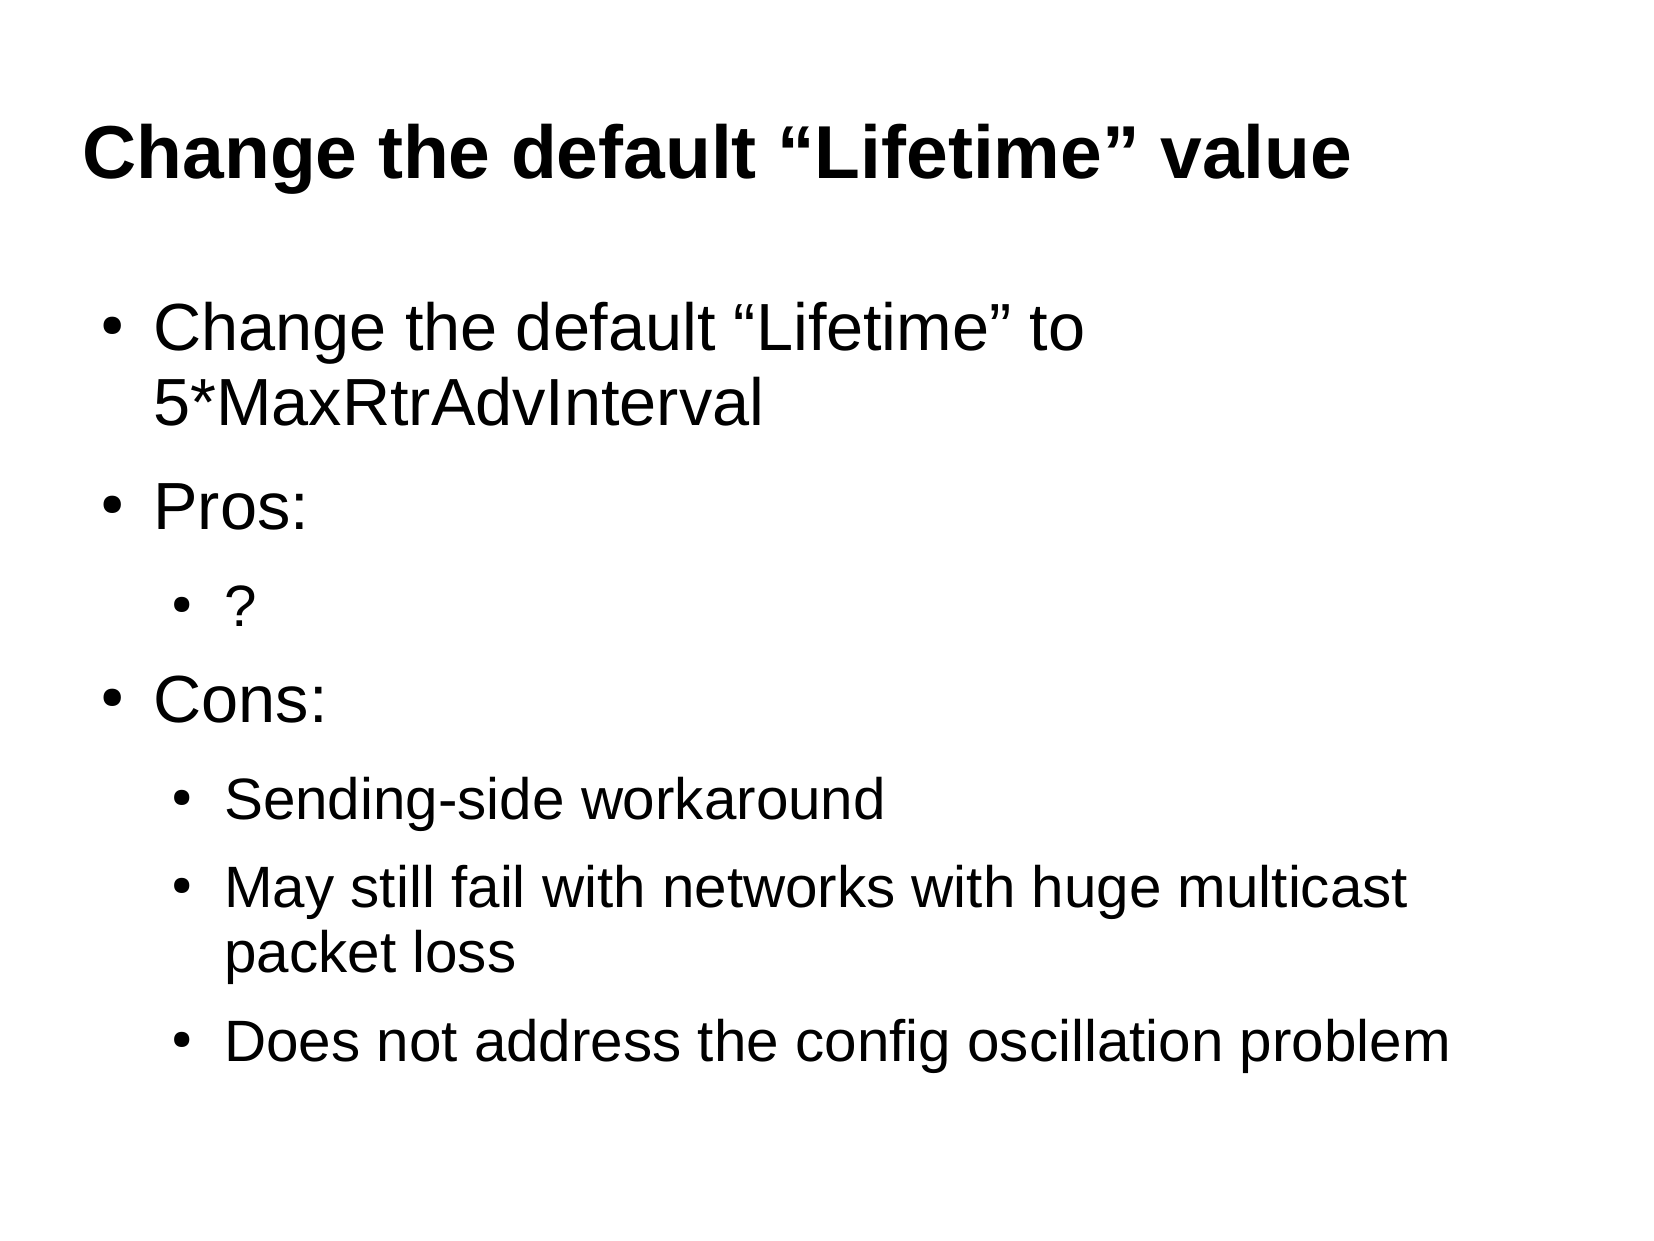

# Change the default “Lifetime” value
Change the default “Lifetime” to 5*MaxRtrAdvInterval
Pros:
?
Cons:
Sending-side workaround
May still fail with networks with huge multicast packet loss
Does not address the config oscillation problem